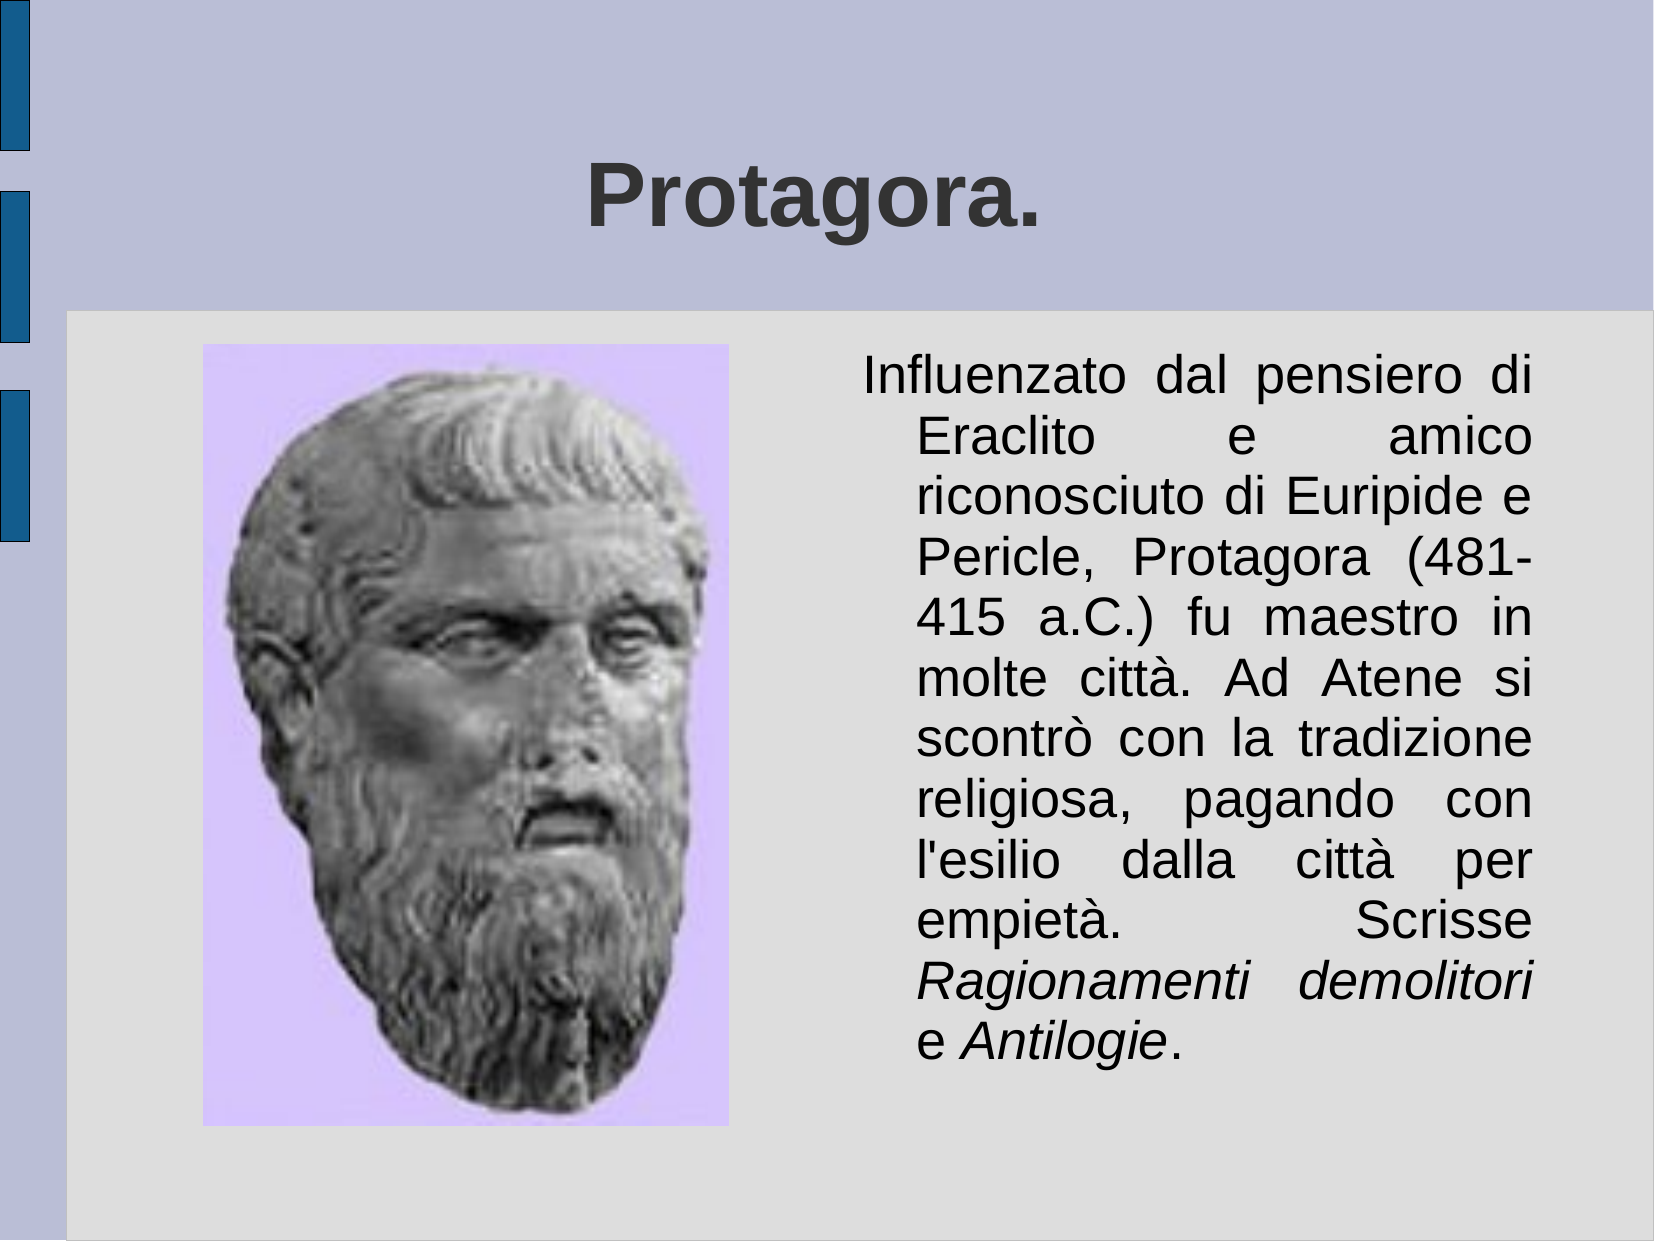

# Protagora.
Influenzato dal pensiero di Eraclito e amico riconosciuto di Euripide e Pericle, Protagora (481-415 a.C.) fu maestro in molte città. Ad Atene si scontrò con la tradizione religiosa, pagando con l'esilio dalla città per empietà. Scrisse Ragionamenti demolitori e Antilogie.